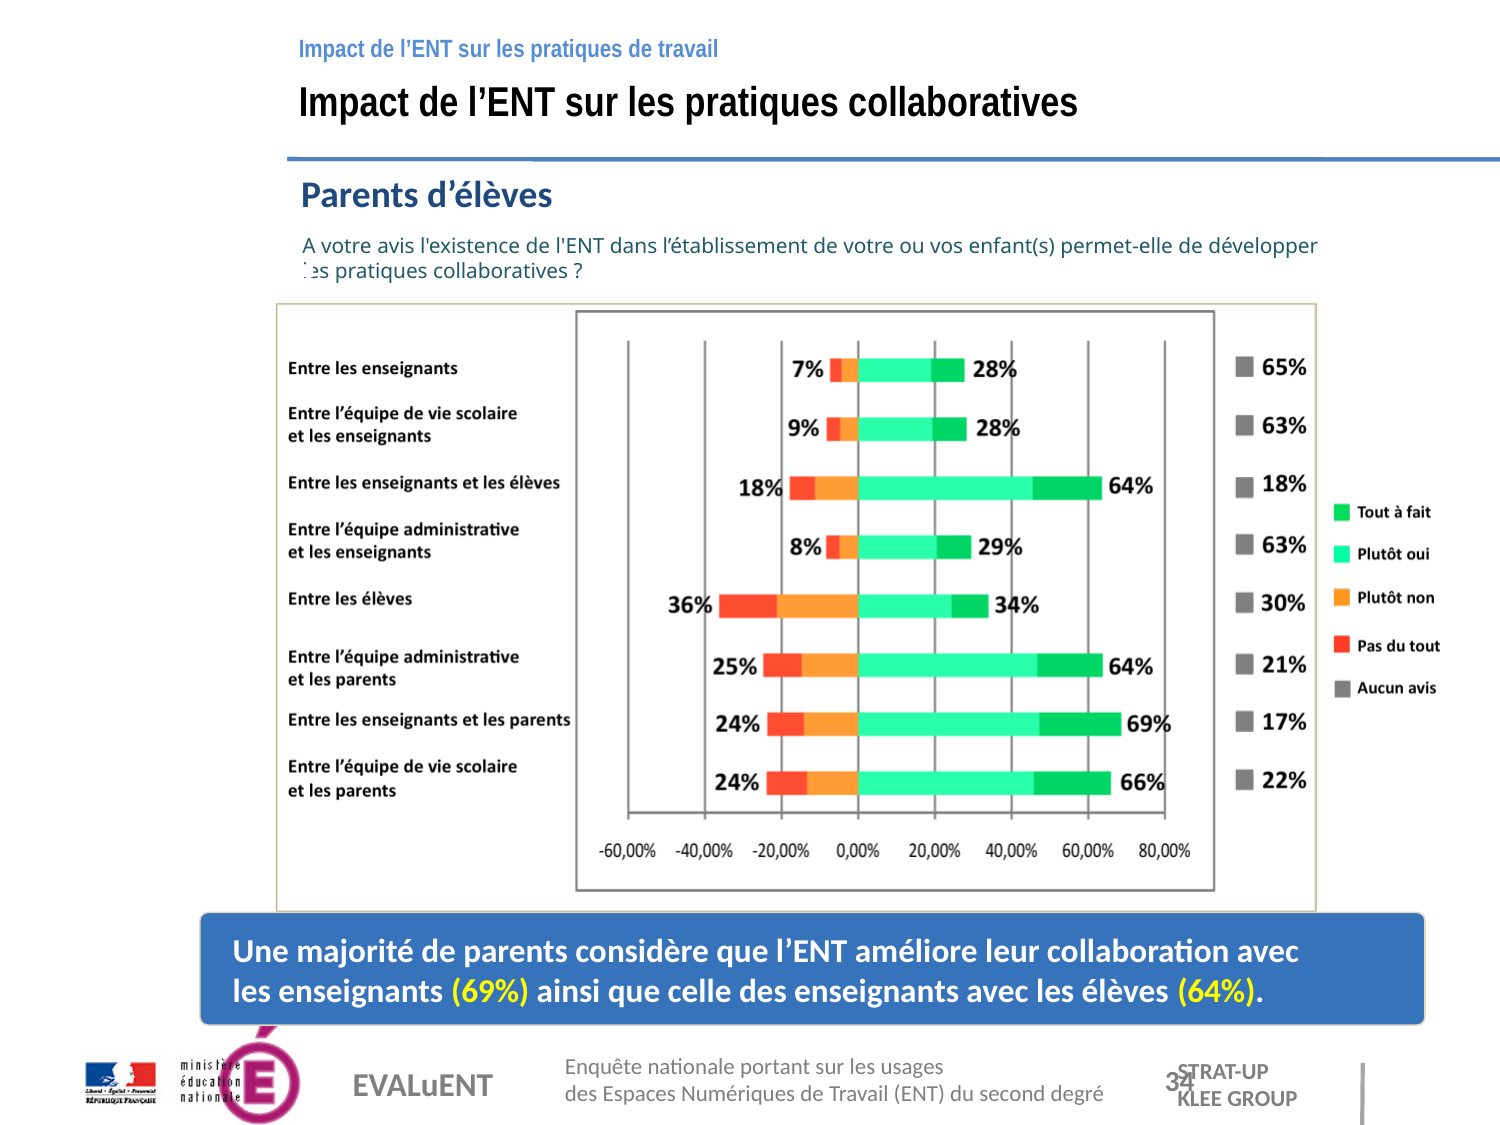

Impact de l’ENT sur les pratiques de travail
Impact de l’ENT sur les pratiques collaboratives
Parents d’élèves
A votre avis l'existence de l'ENT dans l’établissement de votre ou vos enfant(s) permet-elle de développer
les pratiques collaboratives ?
Une majorité de parents considère que l’ENT améliore leur collaboration avec
les enseignants (69%) ainsi que celle des enseignants avec les élèves (64%).